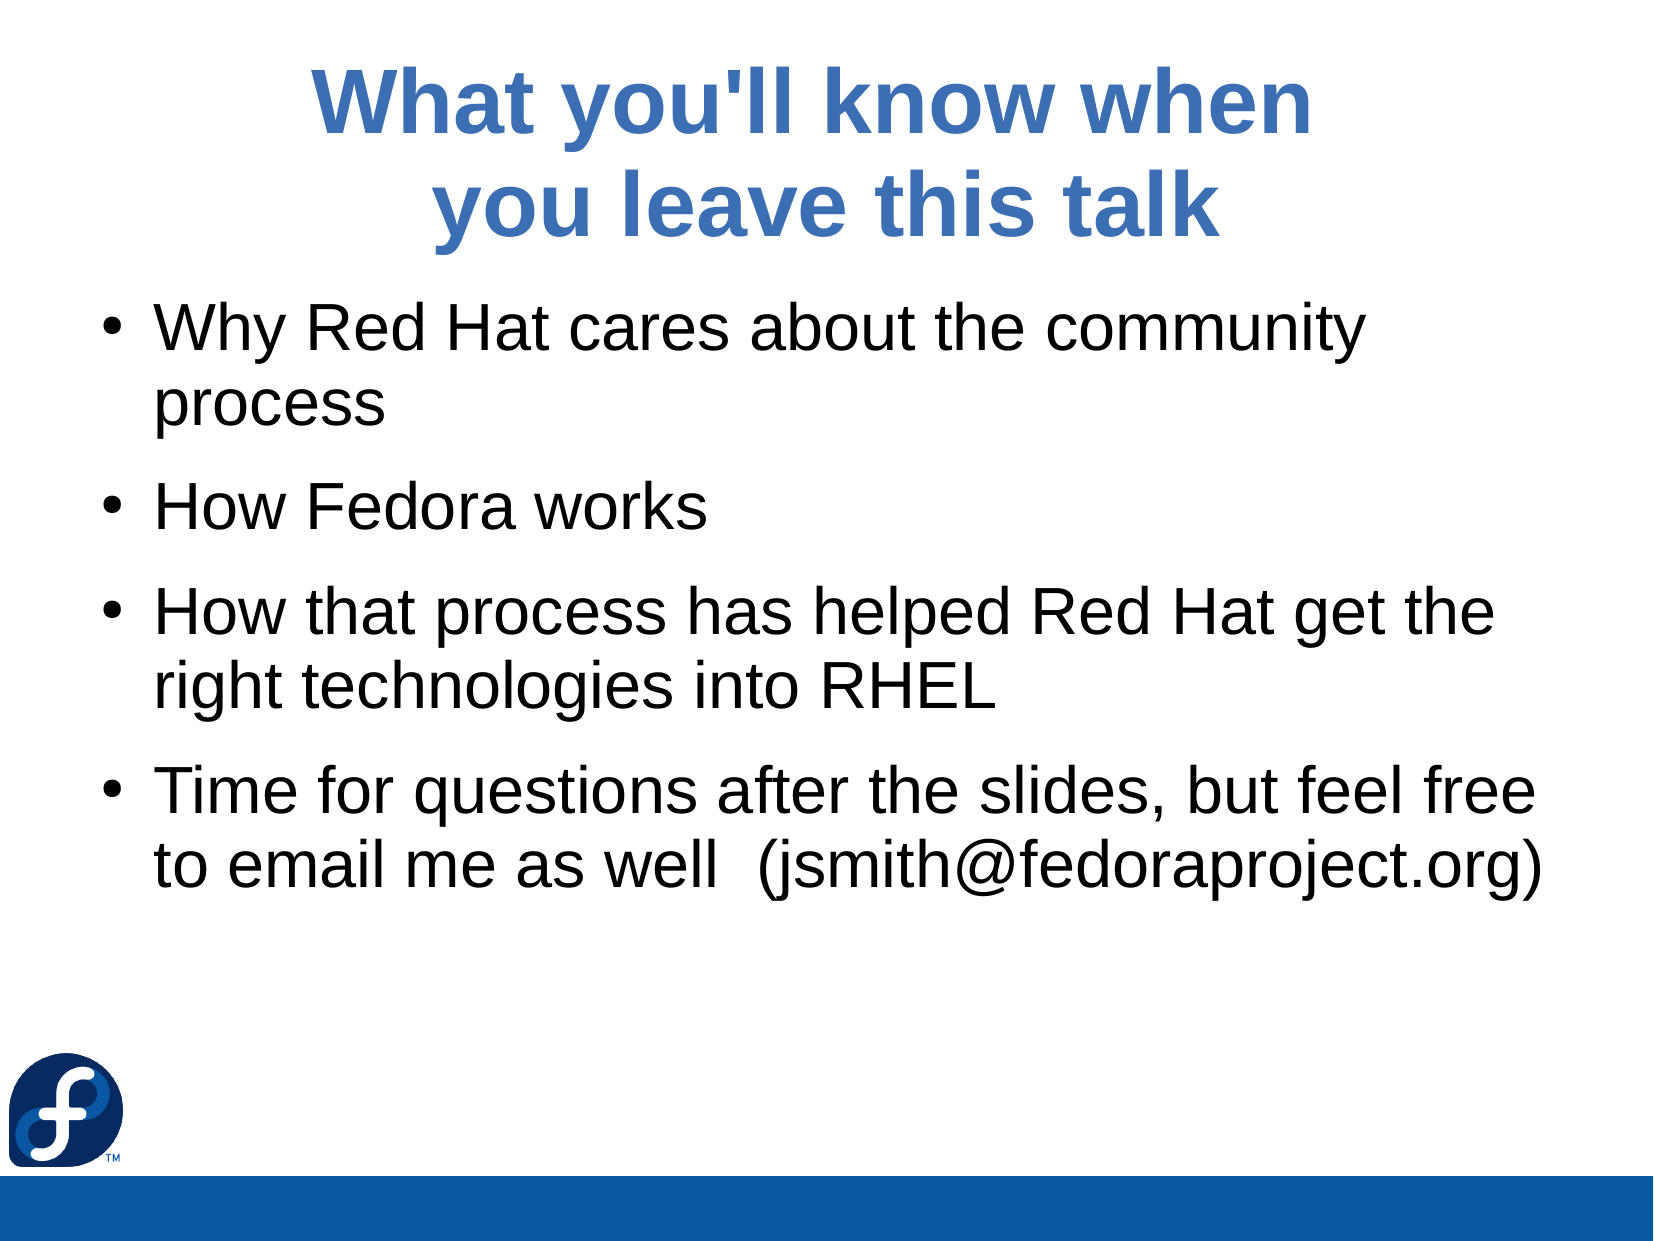

# What you'll know when you leave this talk
Why Red Hat cares about the community process
How Fedora works
How that process has helped Red Hat get the right technologies into RHEL
Time for questions after the slides, but feel free to email me as well (jsmith@fedoraproject.org)